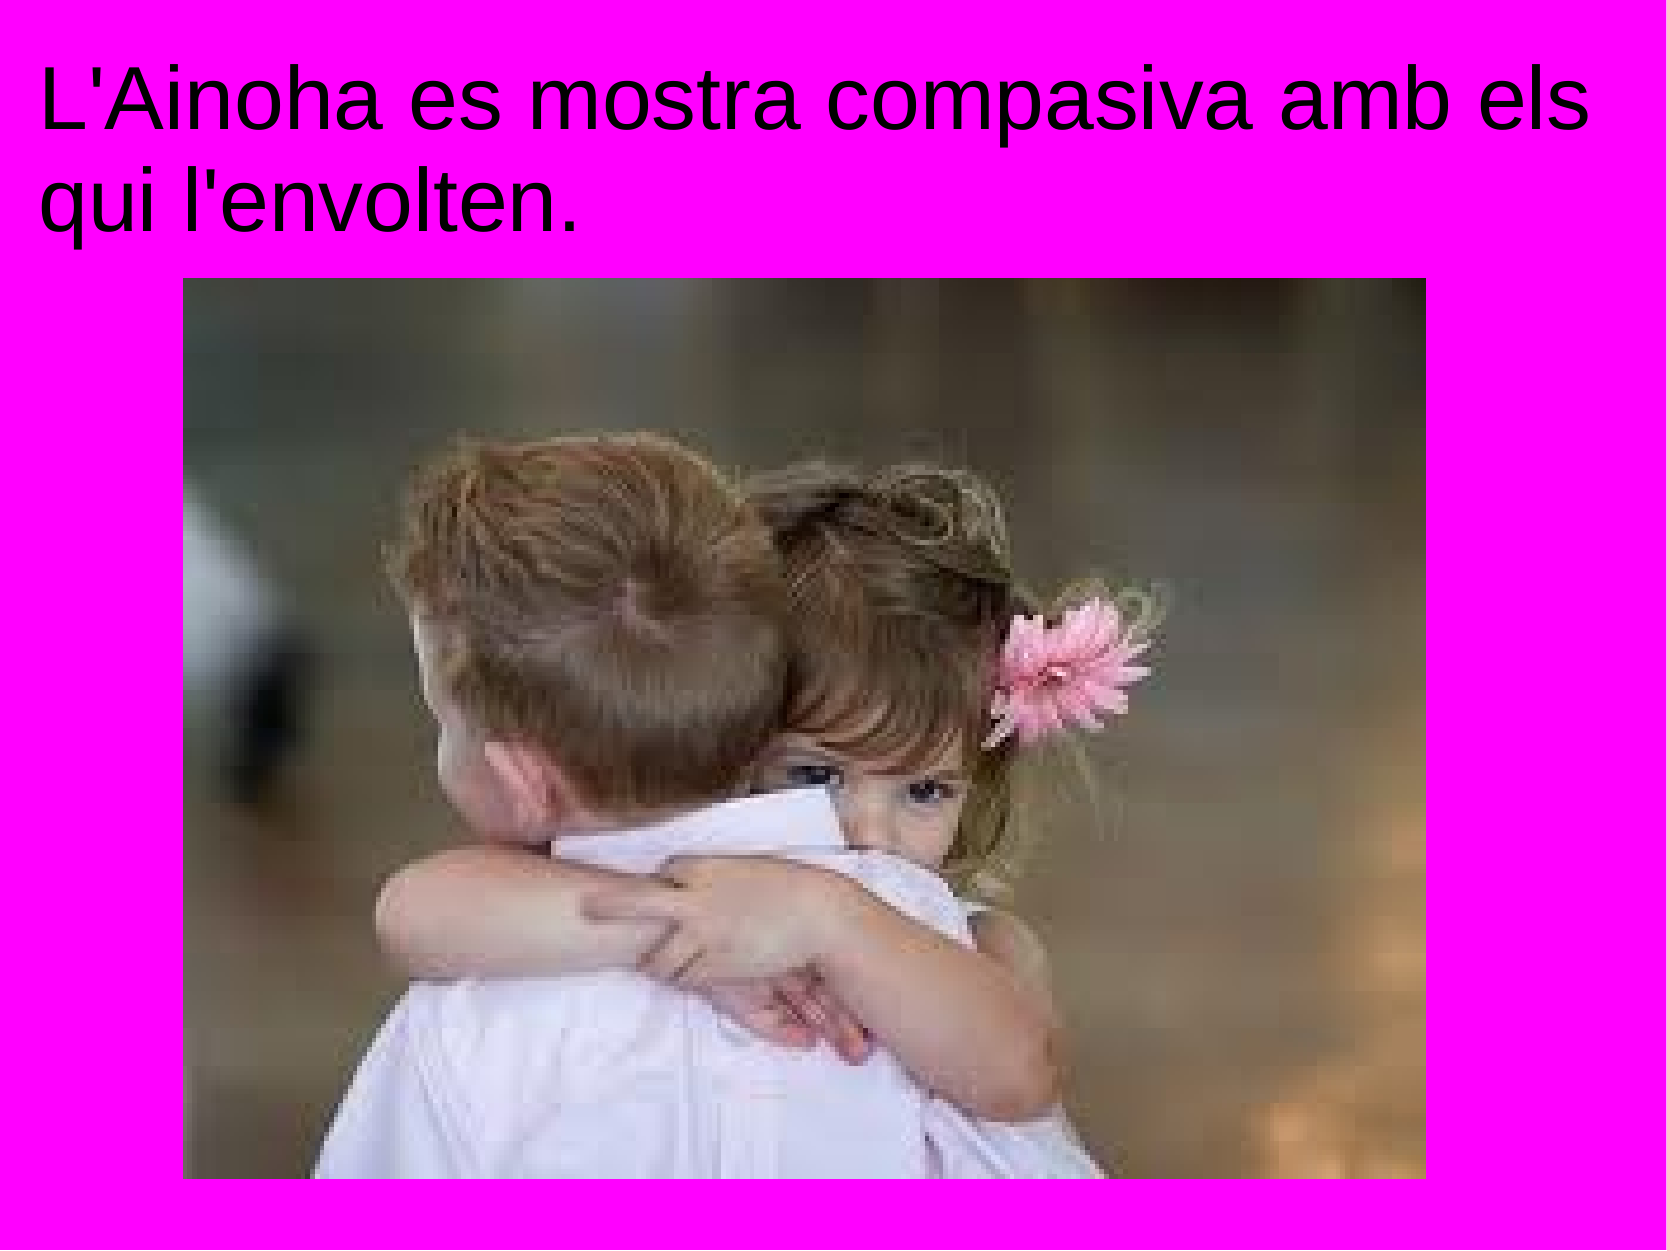

# L'Ainoha es mostra compasiva amb els qui l'envolten.